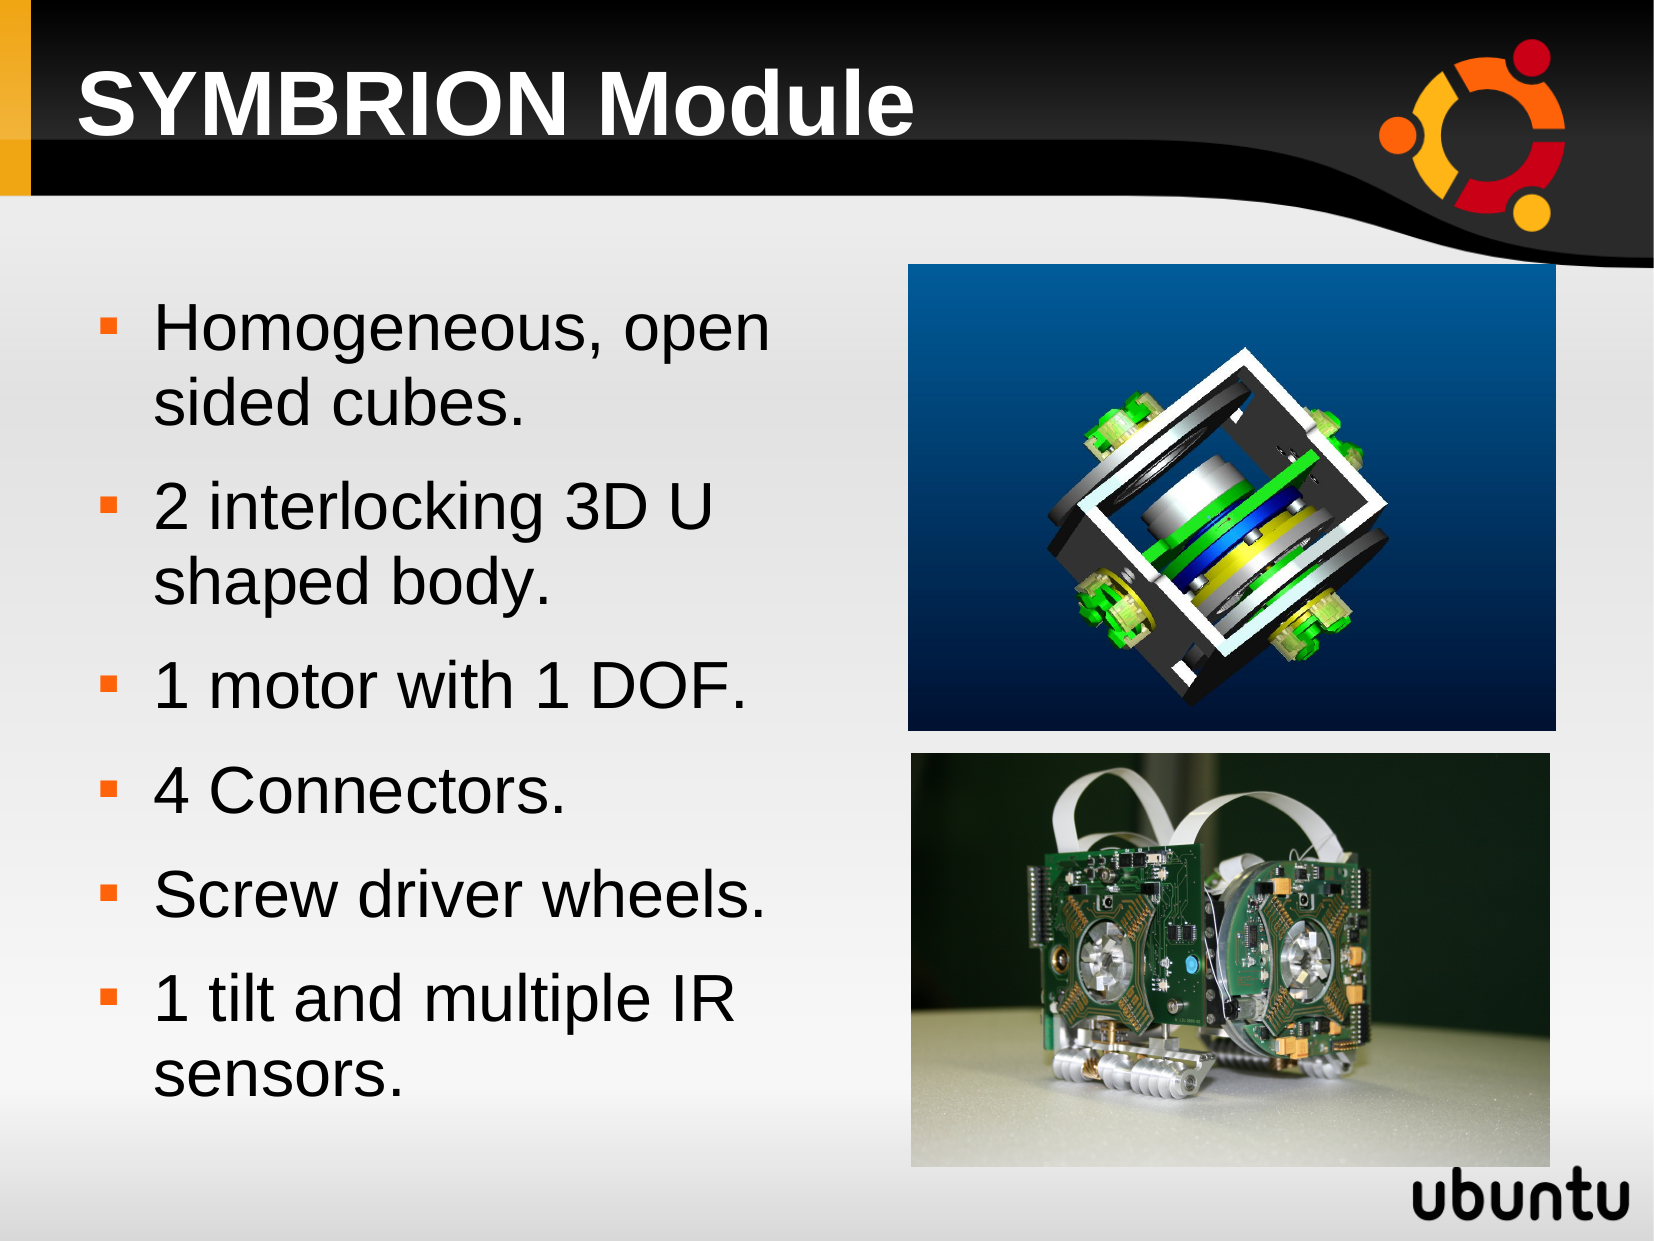

# SYMBRION Module
Homogeneous, open sided cubes.
2 interlocking 3D U shaped body.
1 motor with 1 DOF.
4 Connectors.
Screw driver wheels.
1 tilt and multiple IR sensors.